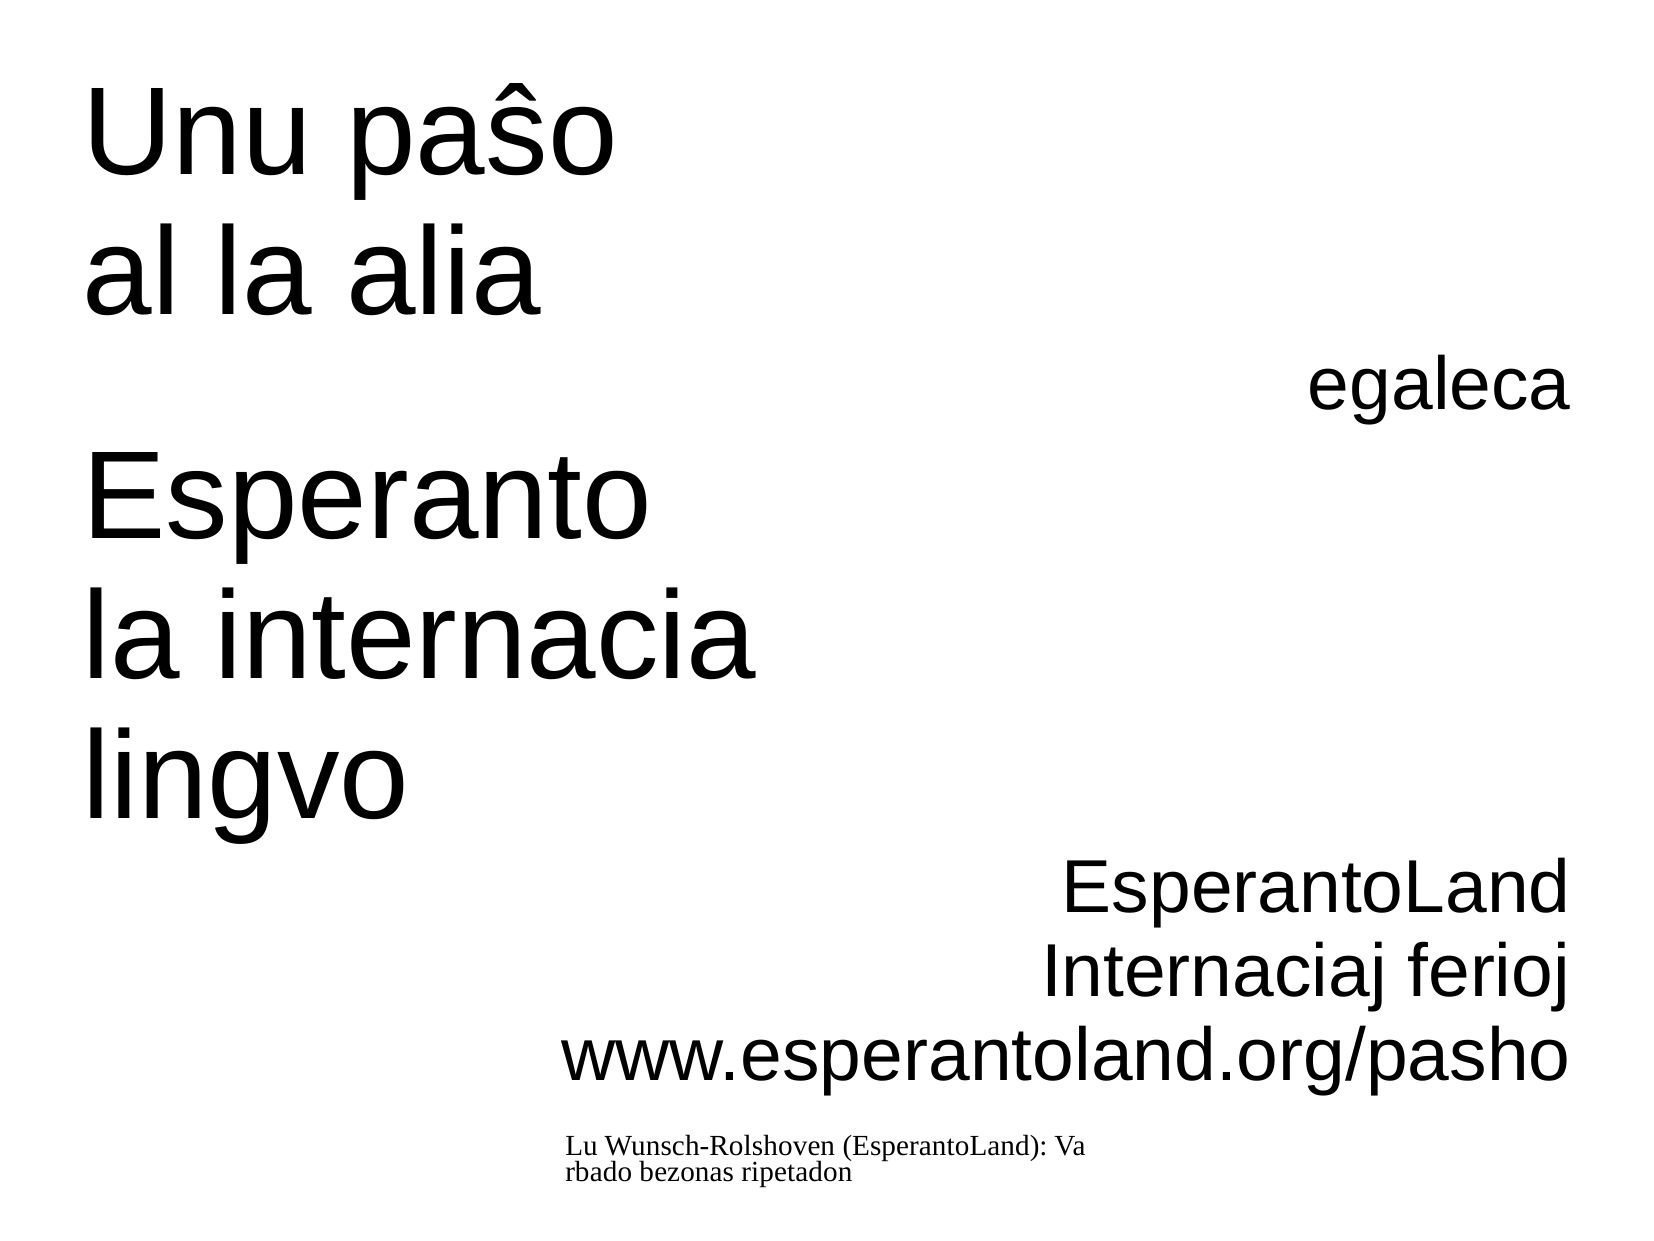

# Unu paŝo
al la alia
egaleca
Esperanto
la internacia
lingvo
EsperantoLand
Internaciaj ferioj
www.esperantoland.org/pasho
Lu Wunsch-Rolshoven (EsperantoLand): Varbado bezonas ripetadon